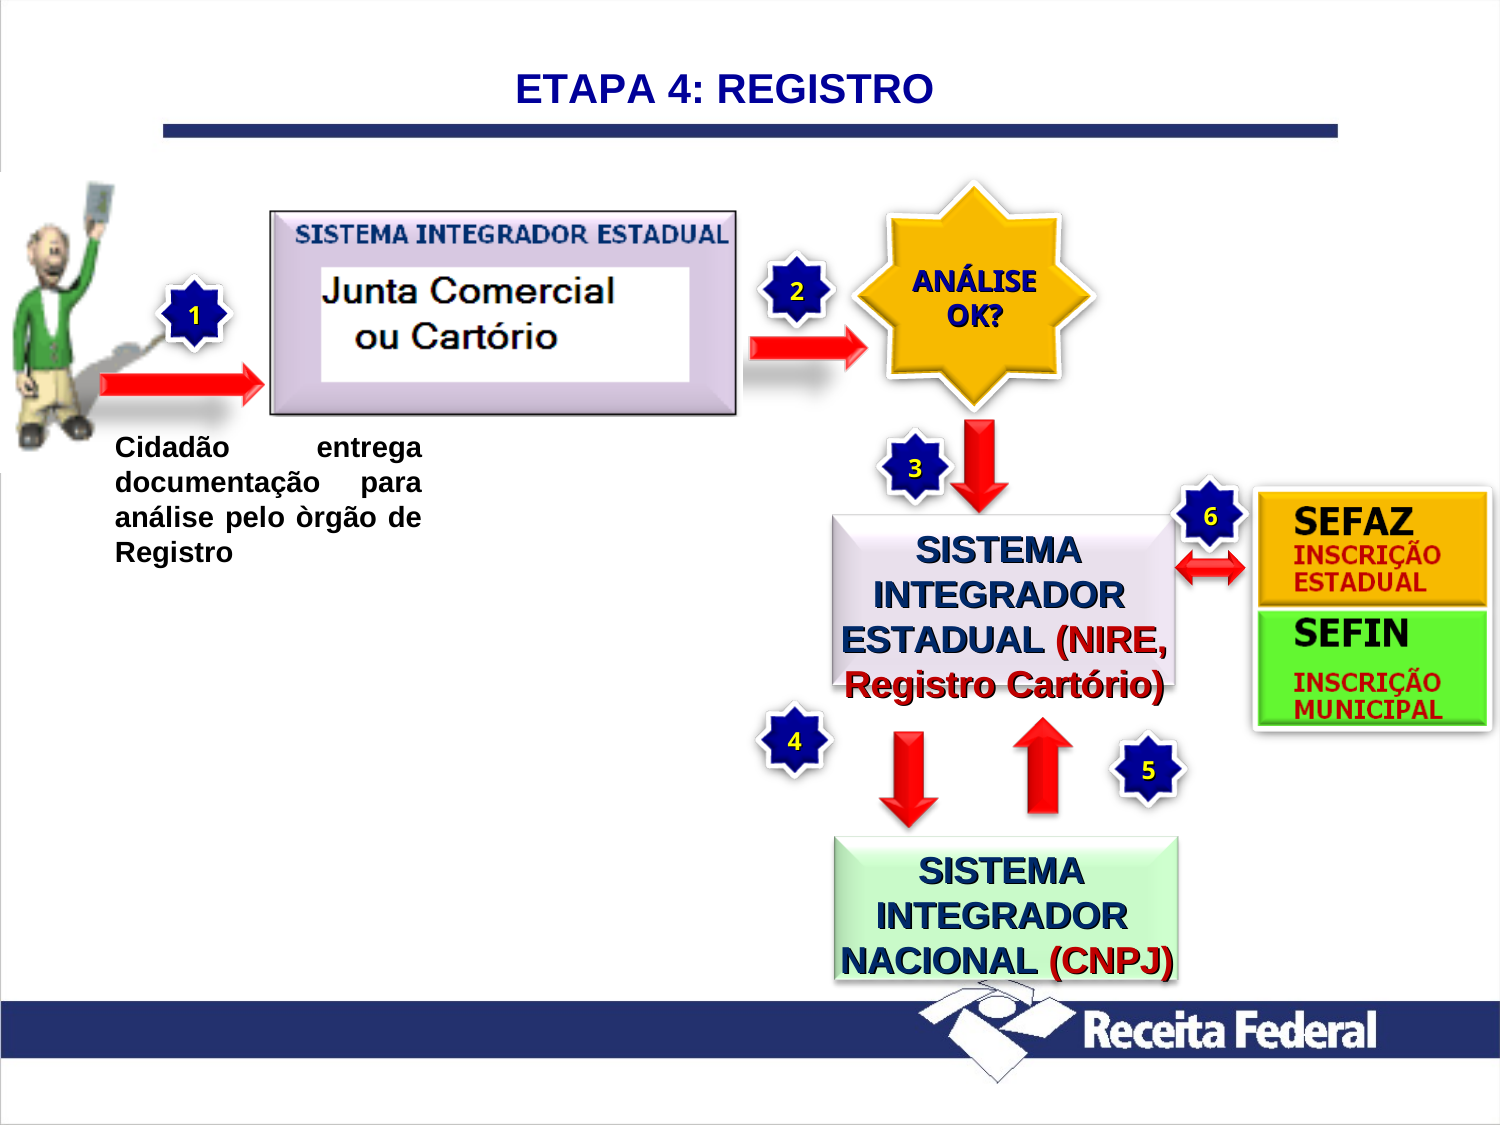

ETAPA 4: REGISTRO
ANÁLISE
OK?
1
2
1
3
Cidadão entrega documentação para análise pelo òrgão de Registro
6
SISTEMA
INTEGRADOR
ESTADUAL (NIRE,
Registro Cartório)
4
5
SISTEMA
INTEGRADOR
NACIONAL (CNPJ)